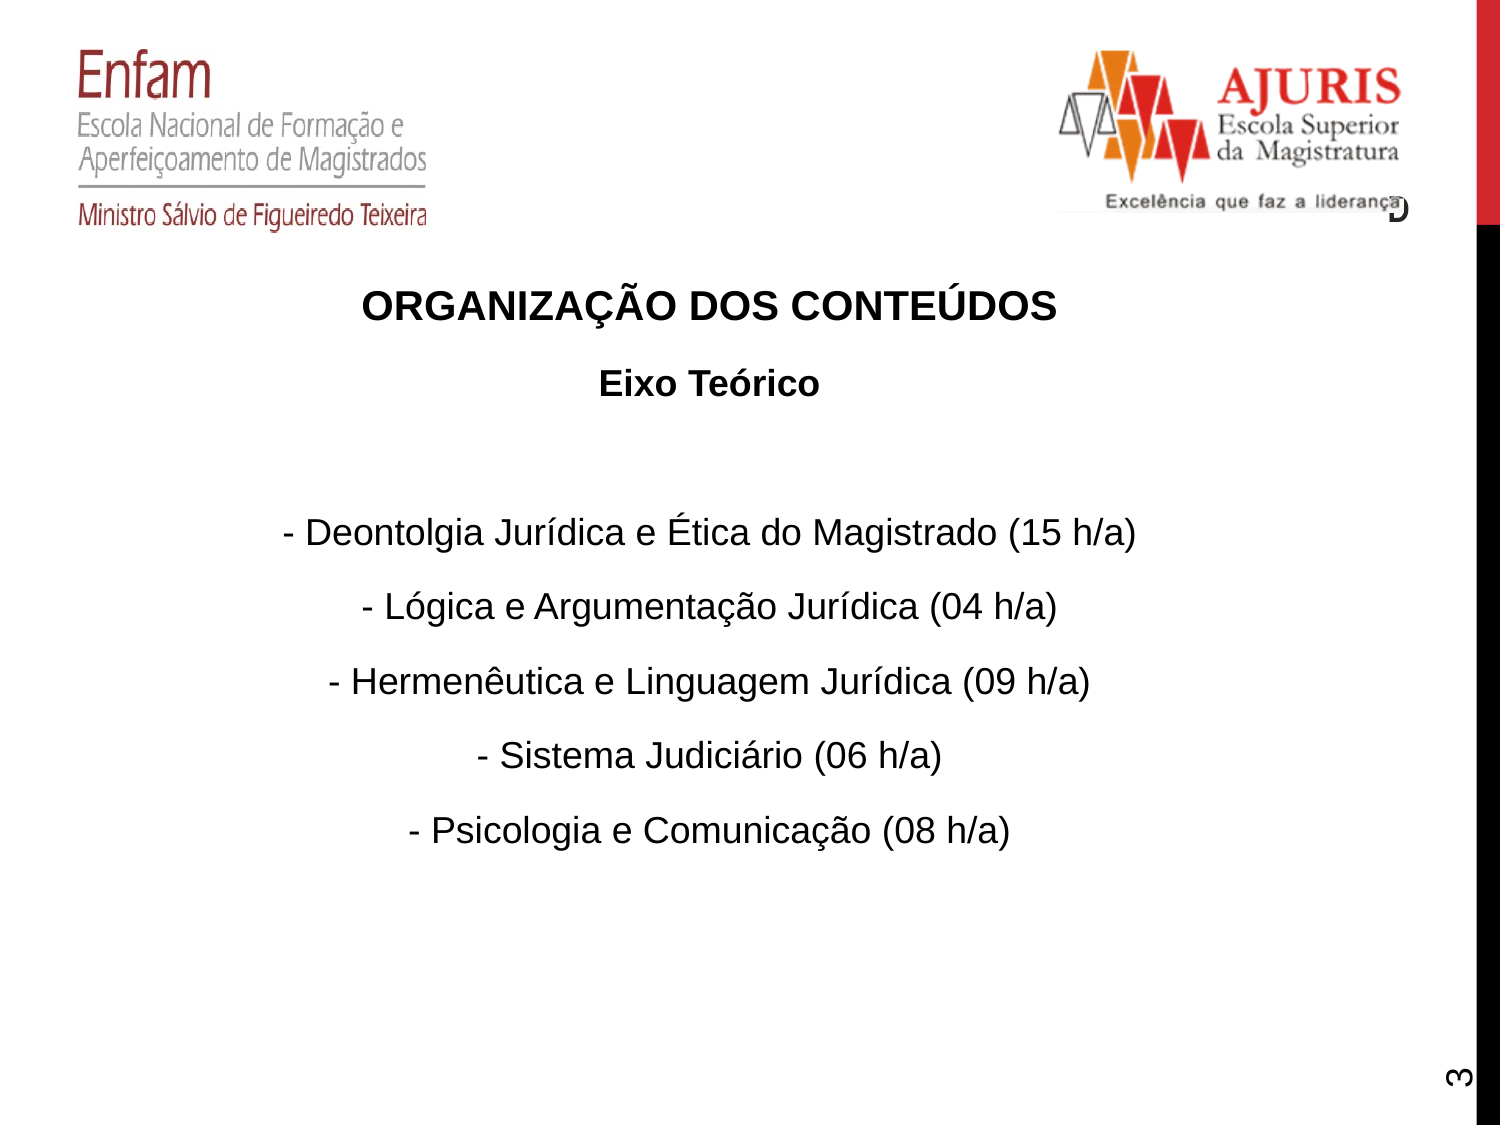

D
# ORGANIZAÇÃO DOS CONTEÚDOS
Eixo Teórico
- Deontolgia Jurídica e Ética do Magistrado (15 h/a)
- Lógica e Argumentação Jurídica (04 h/a)
- Hermenêutica e Linguagem Jurídica (09 h/a)
- Sistema Judiciário (06 h/a)
- Psicologia e Comunicação (08 h/a)
-
Eixo prático
Forma de integração entre os eixos